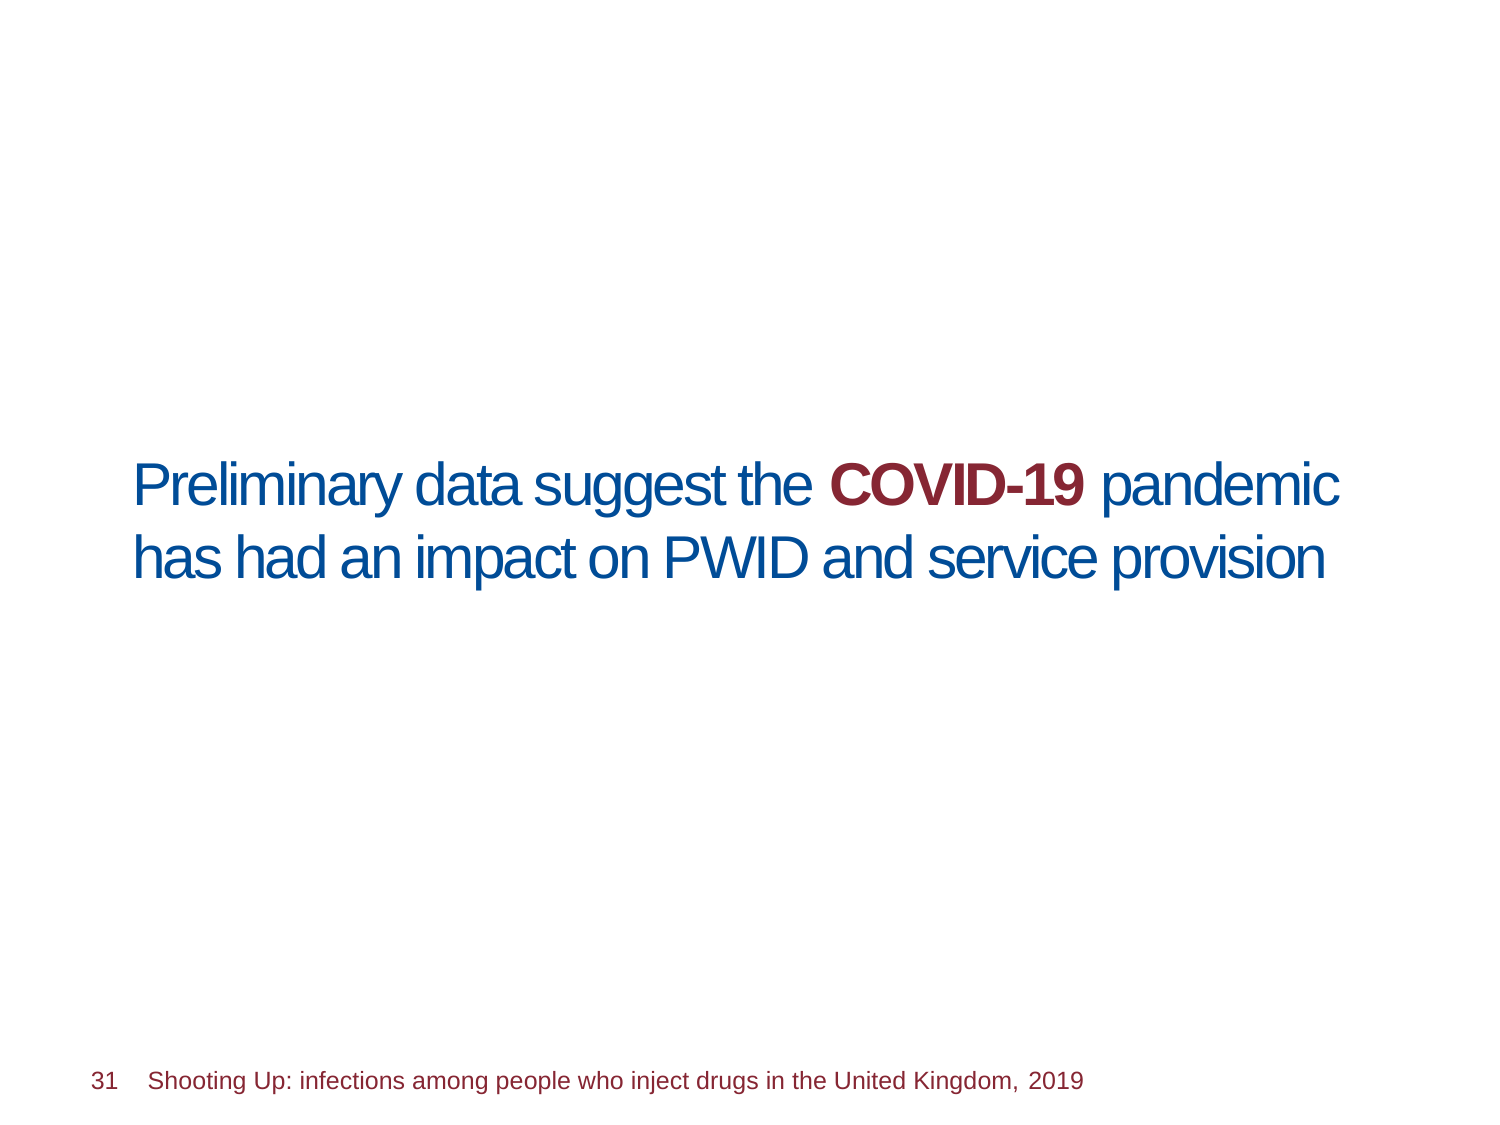

# Preliminary data suggest the COVID-19 pandemic has had an impact on PWID and service provision
 29
Shooting Up: infections among people who inject drugs in the United Kingdom, 2019